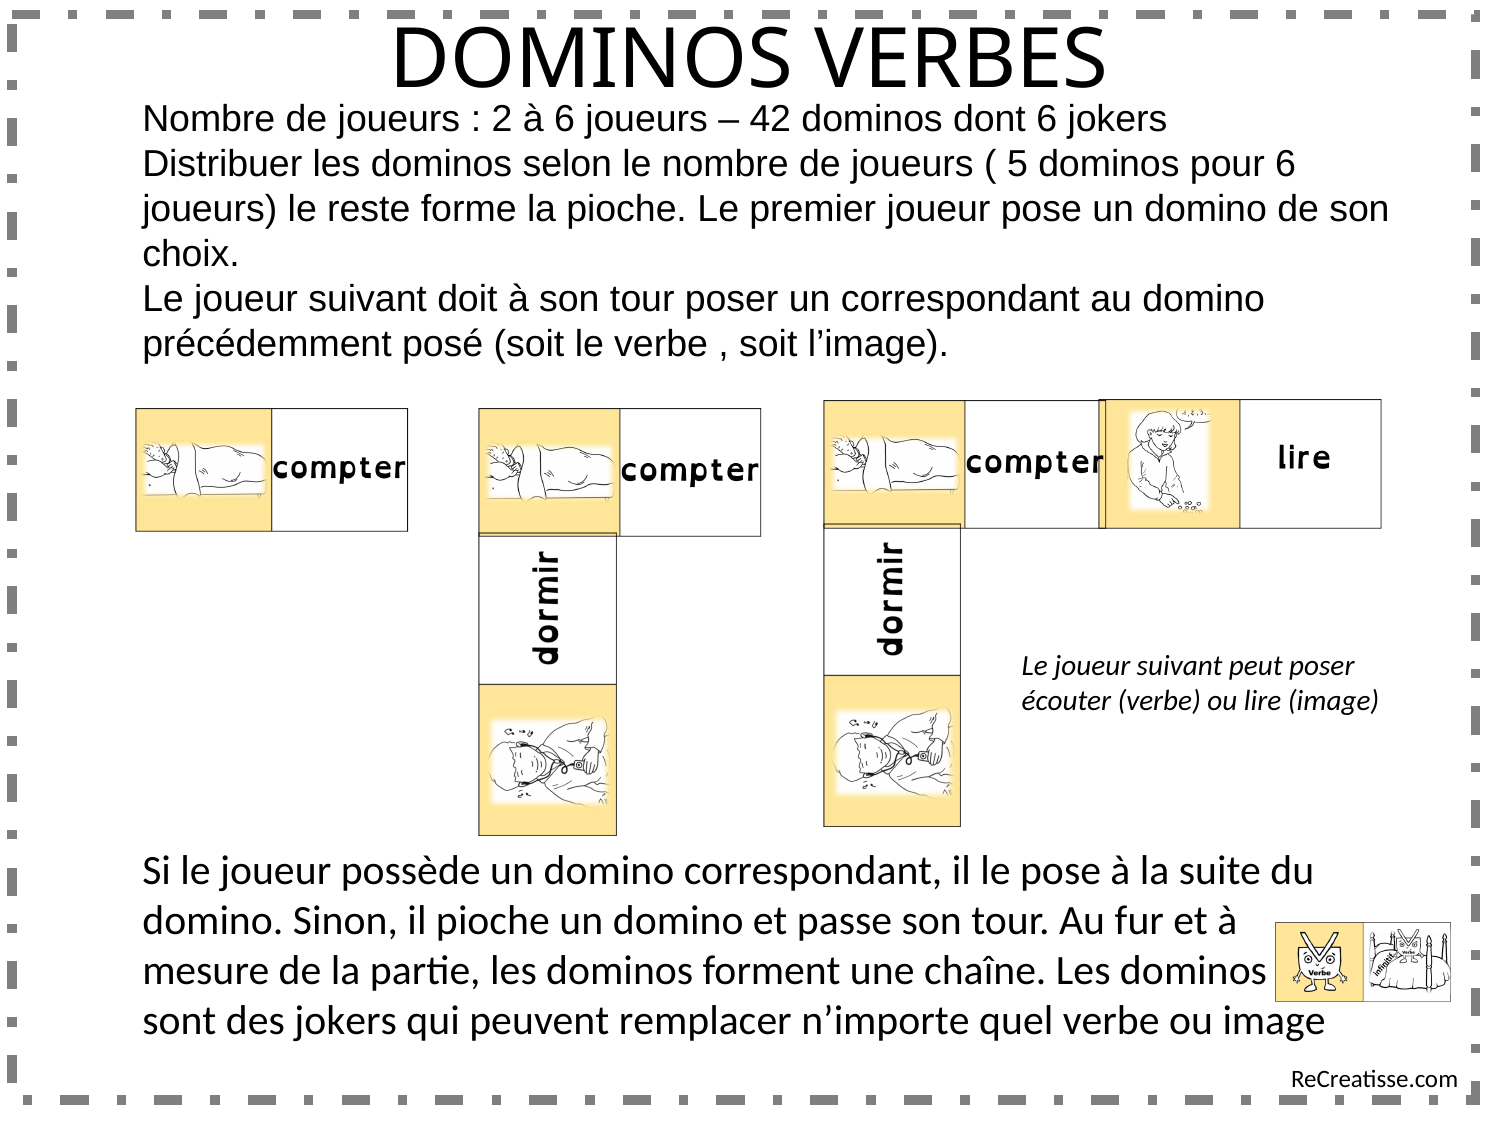

DOMINOS VERBES
Nombre de joueurs : 2 à 6 joueurs – 42 dominos dont 6 jokers
Distribuer les dominos selon le nombre de joueurs ( 5 dominos pour 6 joueurs) le reste forme la pioche. Le premier joueur pose un domino de son choix.
Le joueur suivant doit à son tour poser un correspondant au domino précédemment posé (soit le verbe , soit l’image).
Le joueur suivant peut poser
écouter (verbe) ou lire (image)
Si le joueur possède un domino correspondant, il le pose à la suite du domino. Sinon, il pioche un domino et passe son tour. Au fur et à mesure de la partie, les dominos forment une chaîne. Les dominos
sont des jokers qui peuvent remplacer n’importe quel verbe ou image
ReCreatisse.com